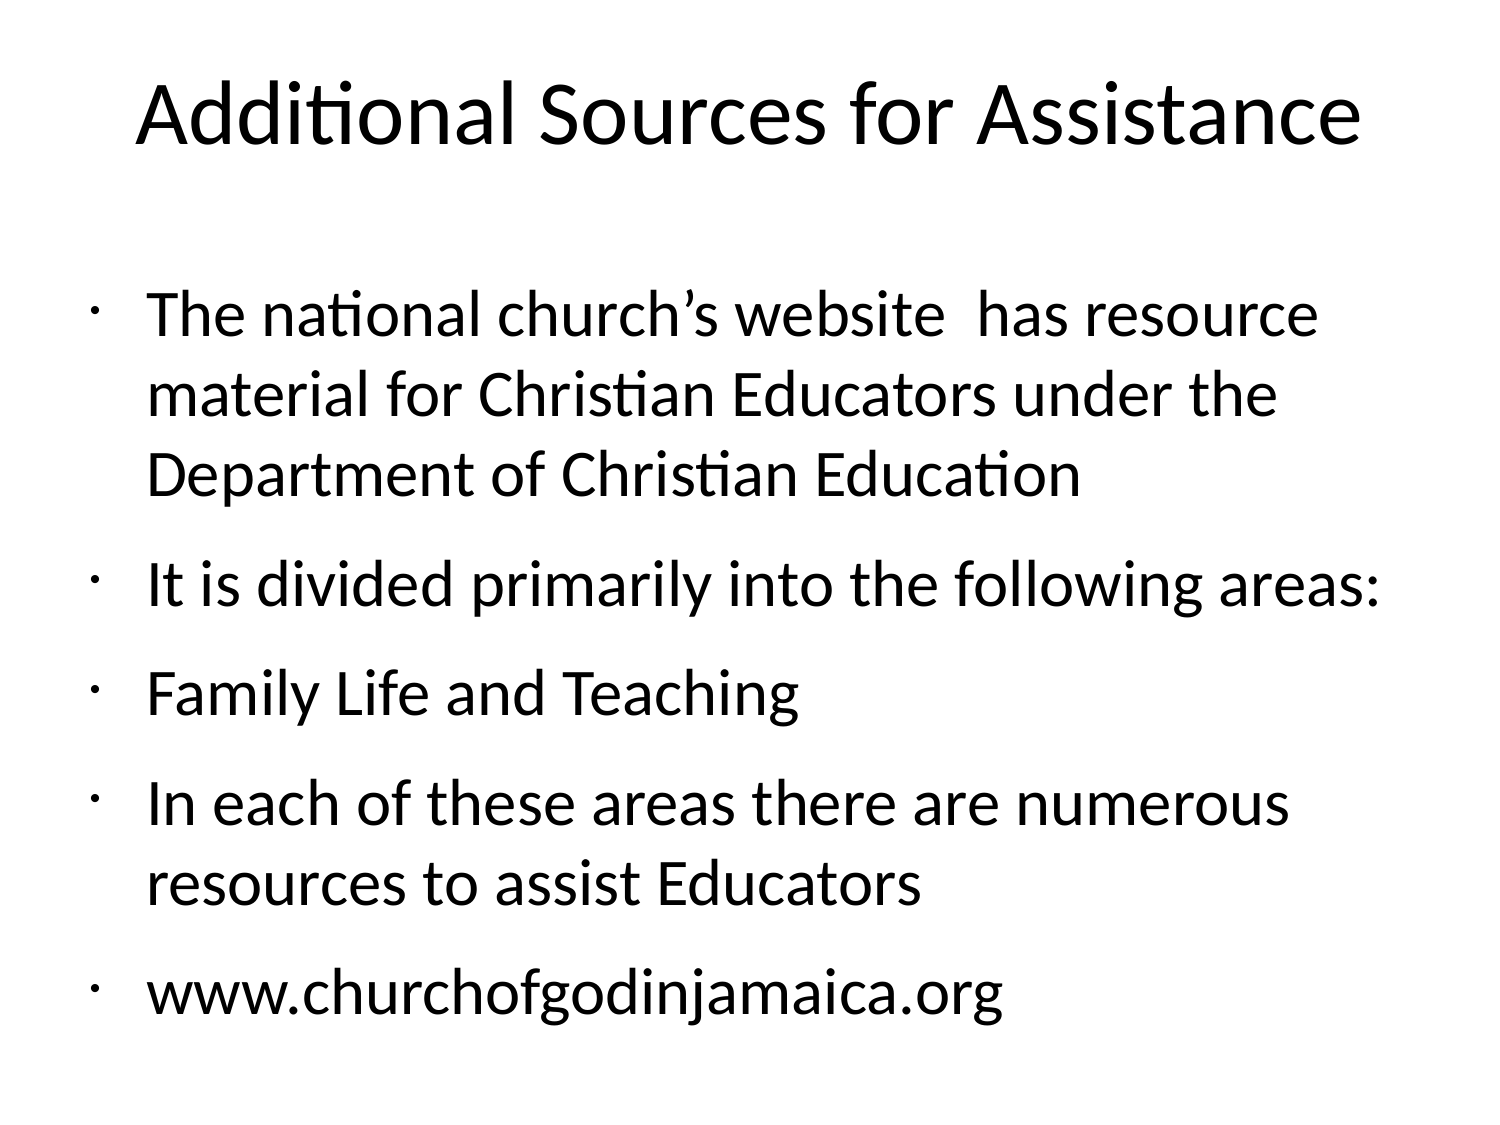

# Additional Sources for Assistance
The national church’s website has resource material for Christian Educators under the Department of Christian Education
It is divided primarily into the following areas:
Family Life and Teaching
In each of these areas there are numerous resources to assist Educators
www.churchofgodinjamaica.org